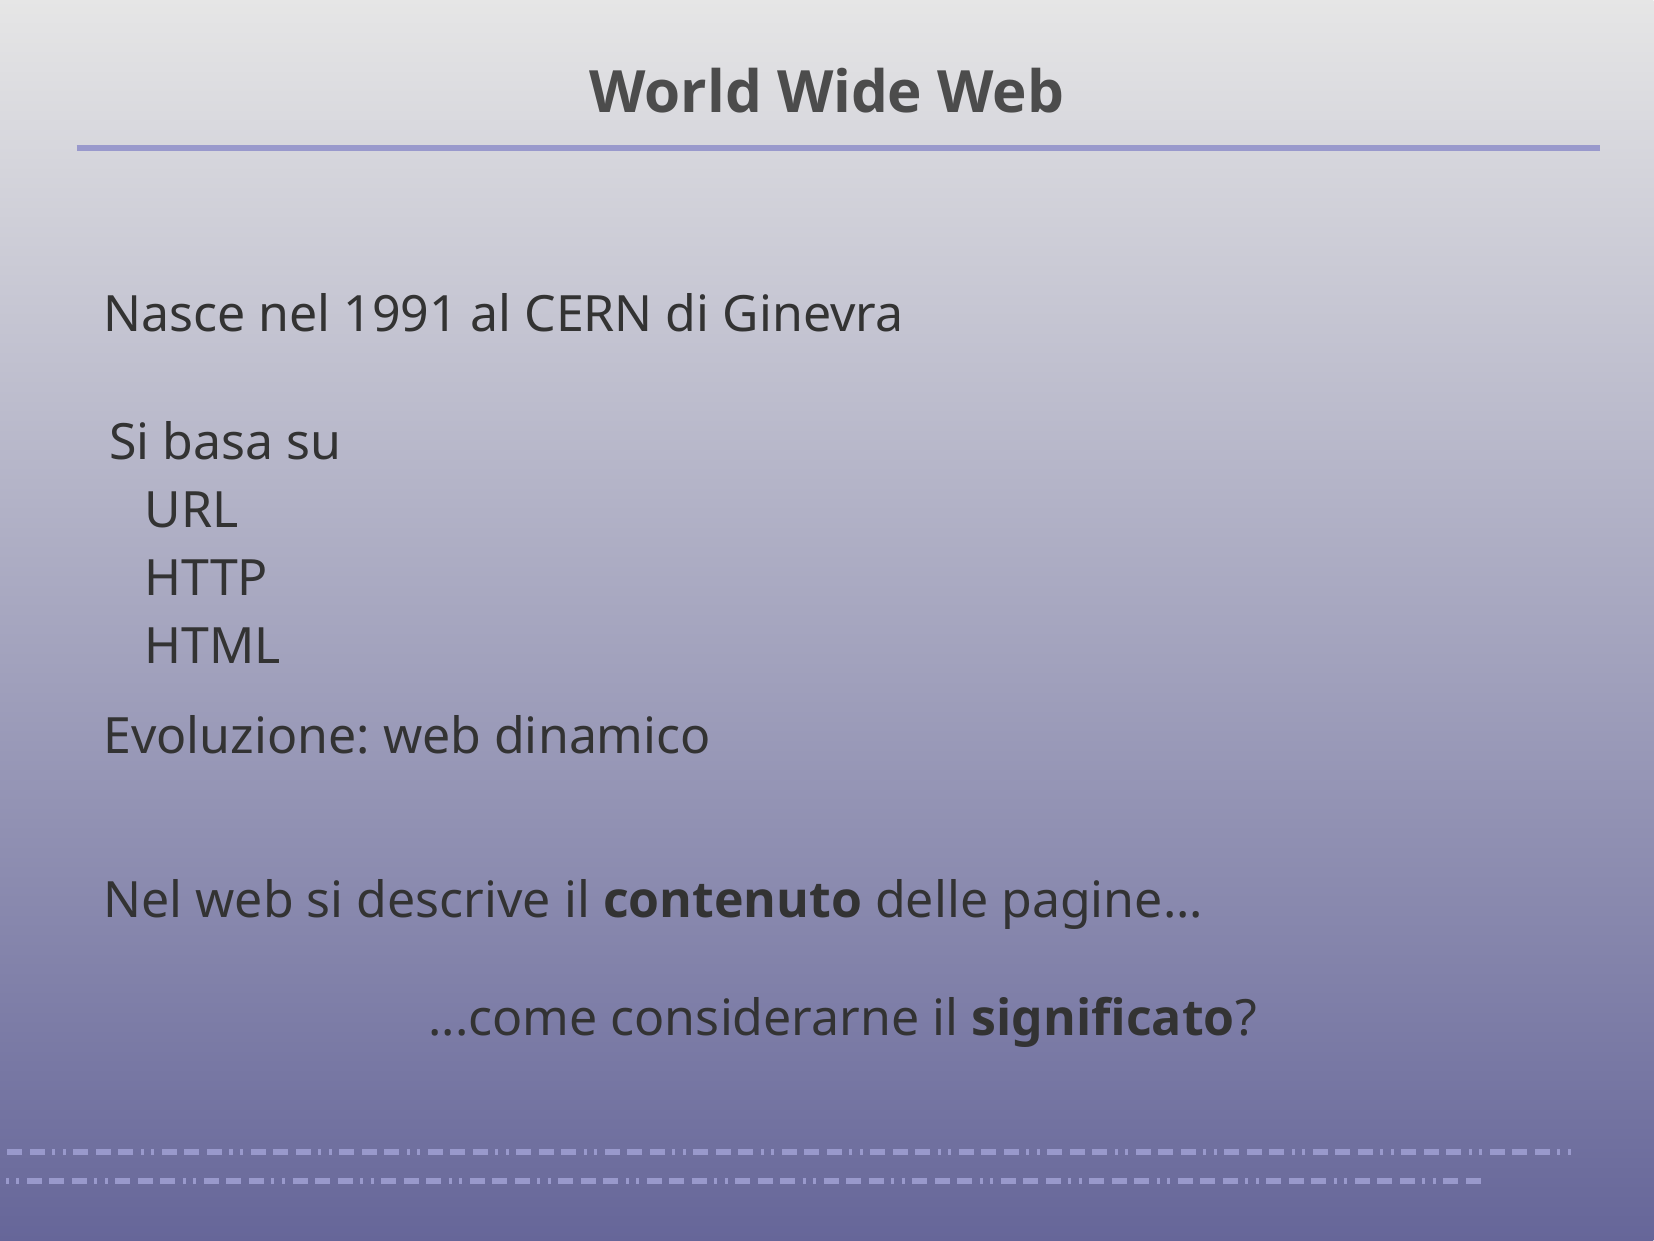

World Wide Web
Nasce nel 1991 al CERN di Ginevra
Si basa su
URL
HTTP
HTML
Evoluzione: web dinamico
Nel web si descrive il contenuto delle pagine...
...come considerarne il significato?